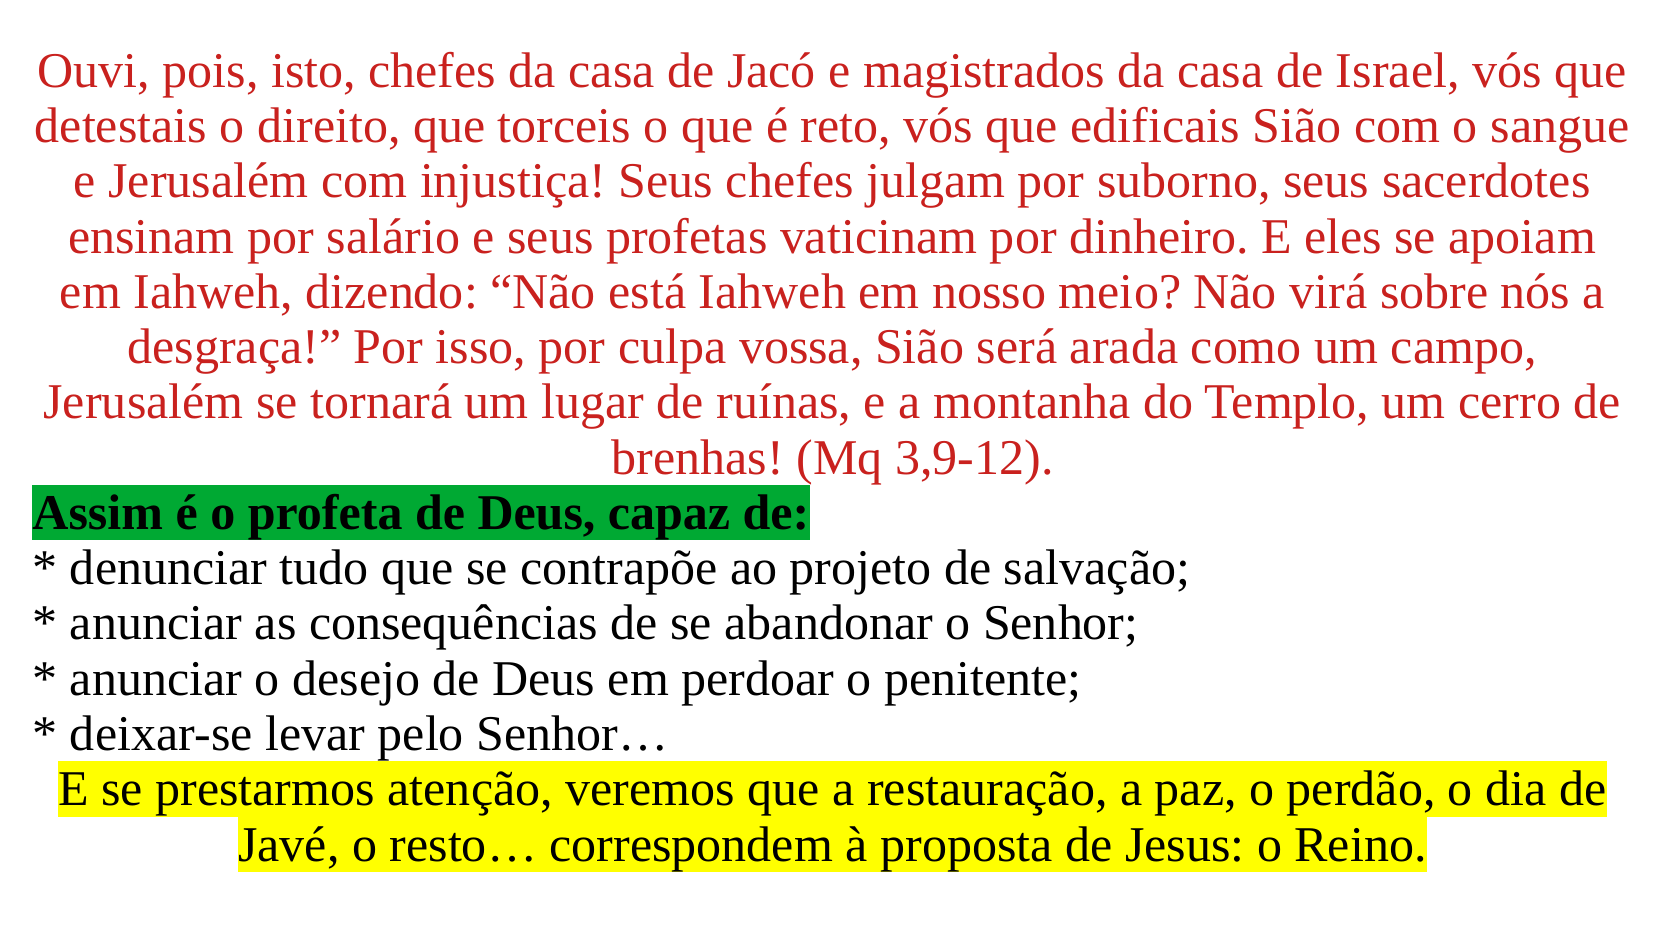

Ouvi, pois, isto, chefes da casa de Jacó e magistrados da casa de Israel, vós que detestais o direito, que torceis o que é reto, vós que edificais Sião com o sangue e Jerusalém com injustiça! Seus chefes julgam por suborno, seus sacerdotes ensinam por salário e seus profetas vaticinam por dinheiro. E eles se apoiam em Iahweh, dizendo: “Não está Iahweh em nosso meio? Não virá sobre nós a desgraça!” Por isso, por culpa vossa, Sião será arada como um campo, Jerusalém se tornará um lugar de ruínas, e a montanha do Templo, um cerro de brenhas! (Mq 3,9-12).
Assim é o profeta de Deus, capaz de:
* denunciar tudo que se contrapõe ao projeto de salvação;
* anunciar as consequências de se abandonar o Senhor;
* anunciar o desejo de Deus em perdoar o penitente;
* deixar-se levar pelo Senhor…
E se prestarmos atenção, veremos que a restauração, a paz, o perdão, o dia de Javé, o resto… correspondem à proposta de Jesus: o Reino.